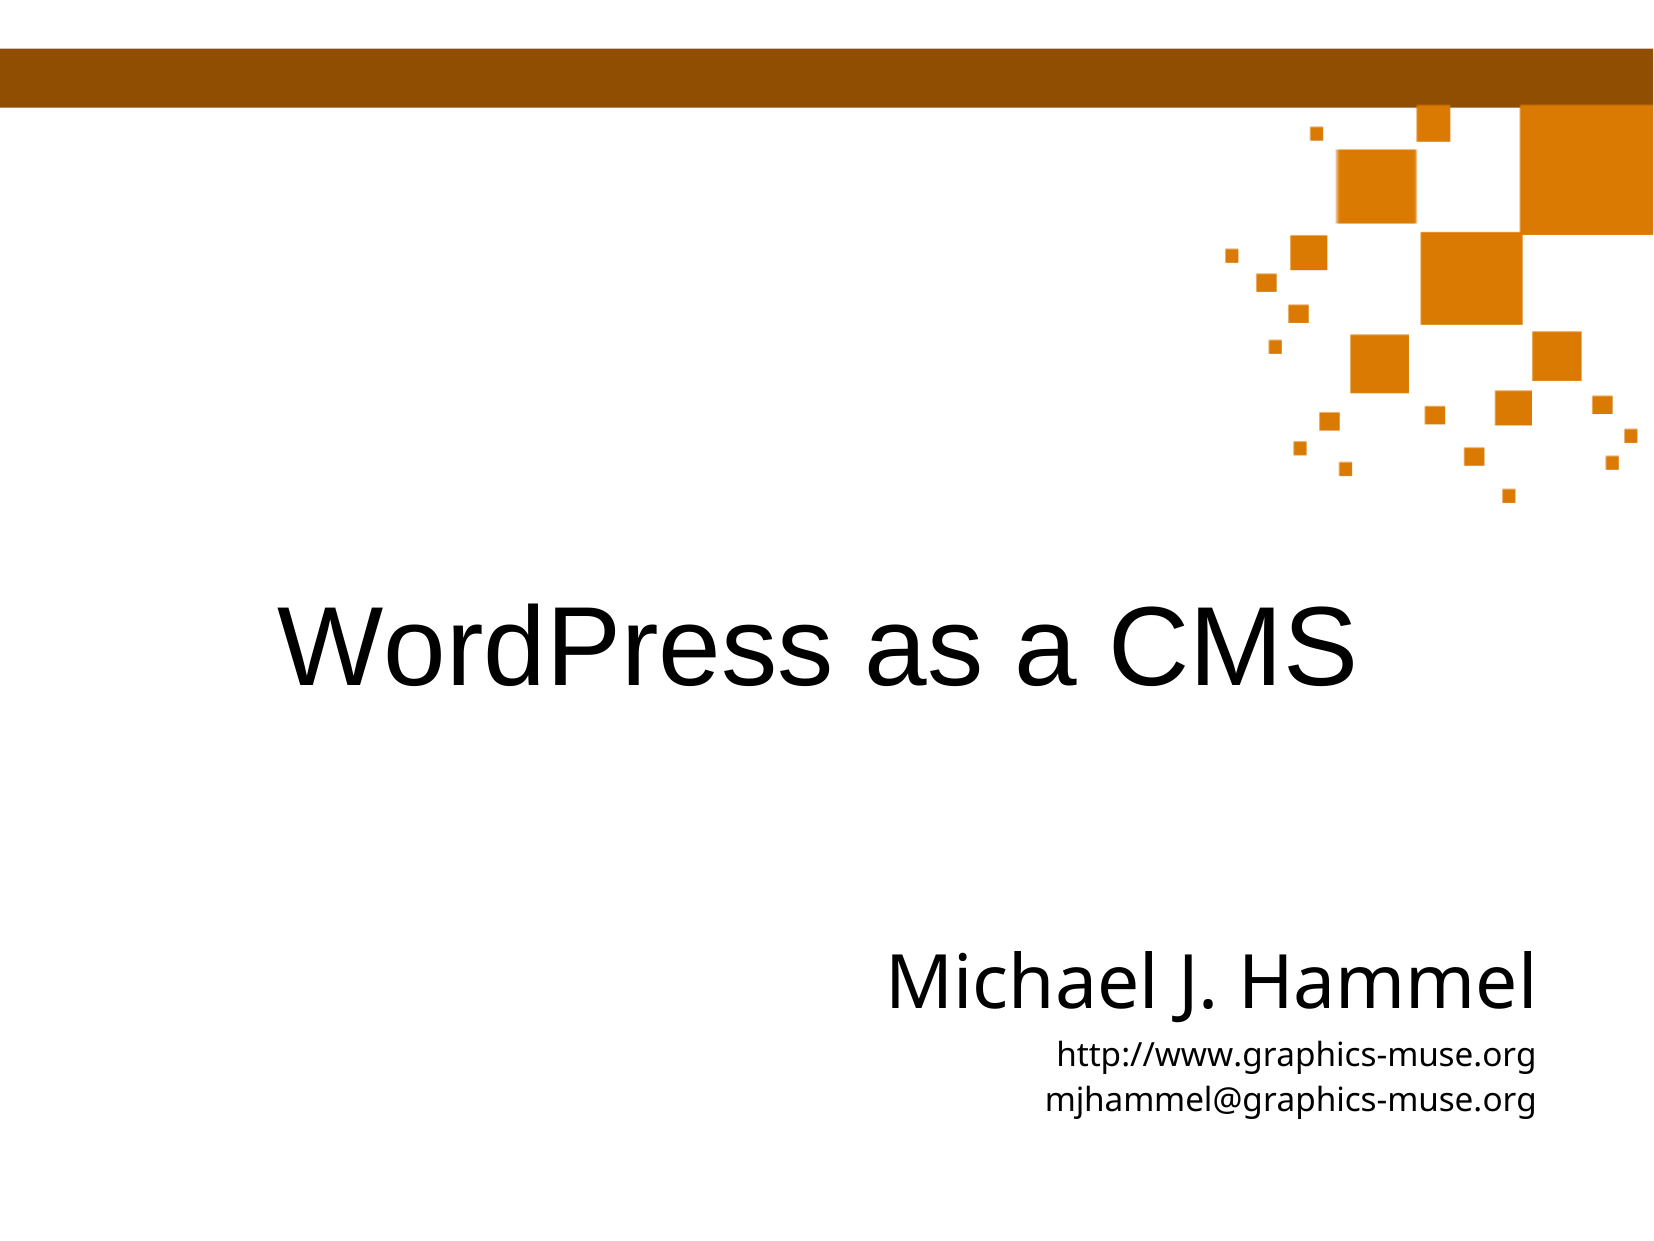

# WordPress as a CMS
Michael J. Hammel
http://www.graphics-muse.org
mjhammel@graphics-muse.org